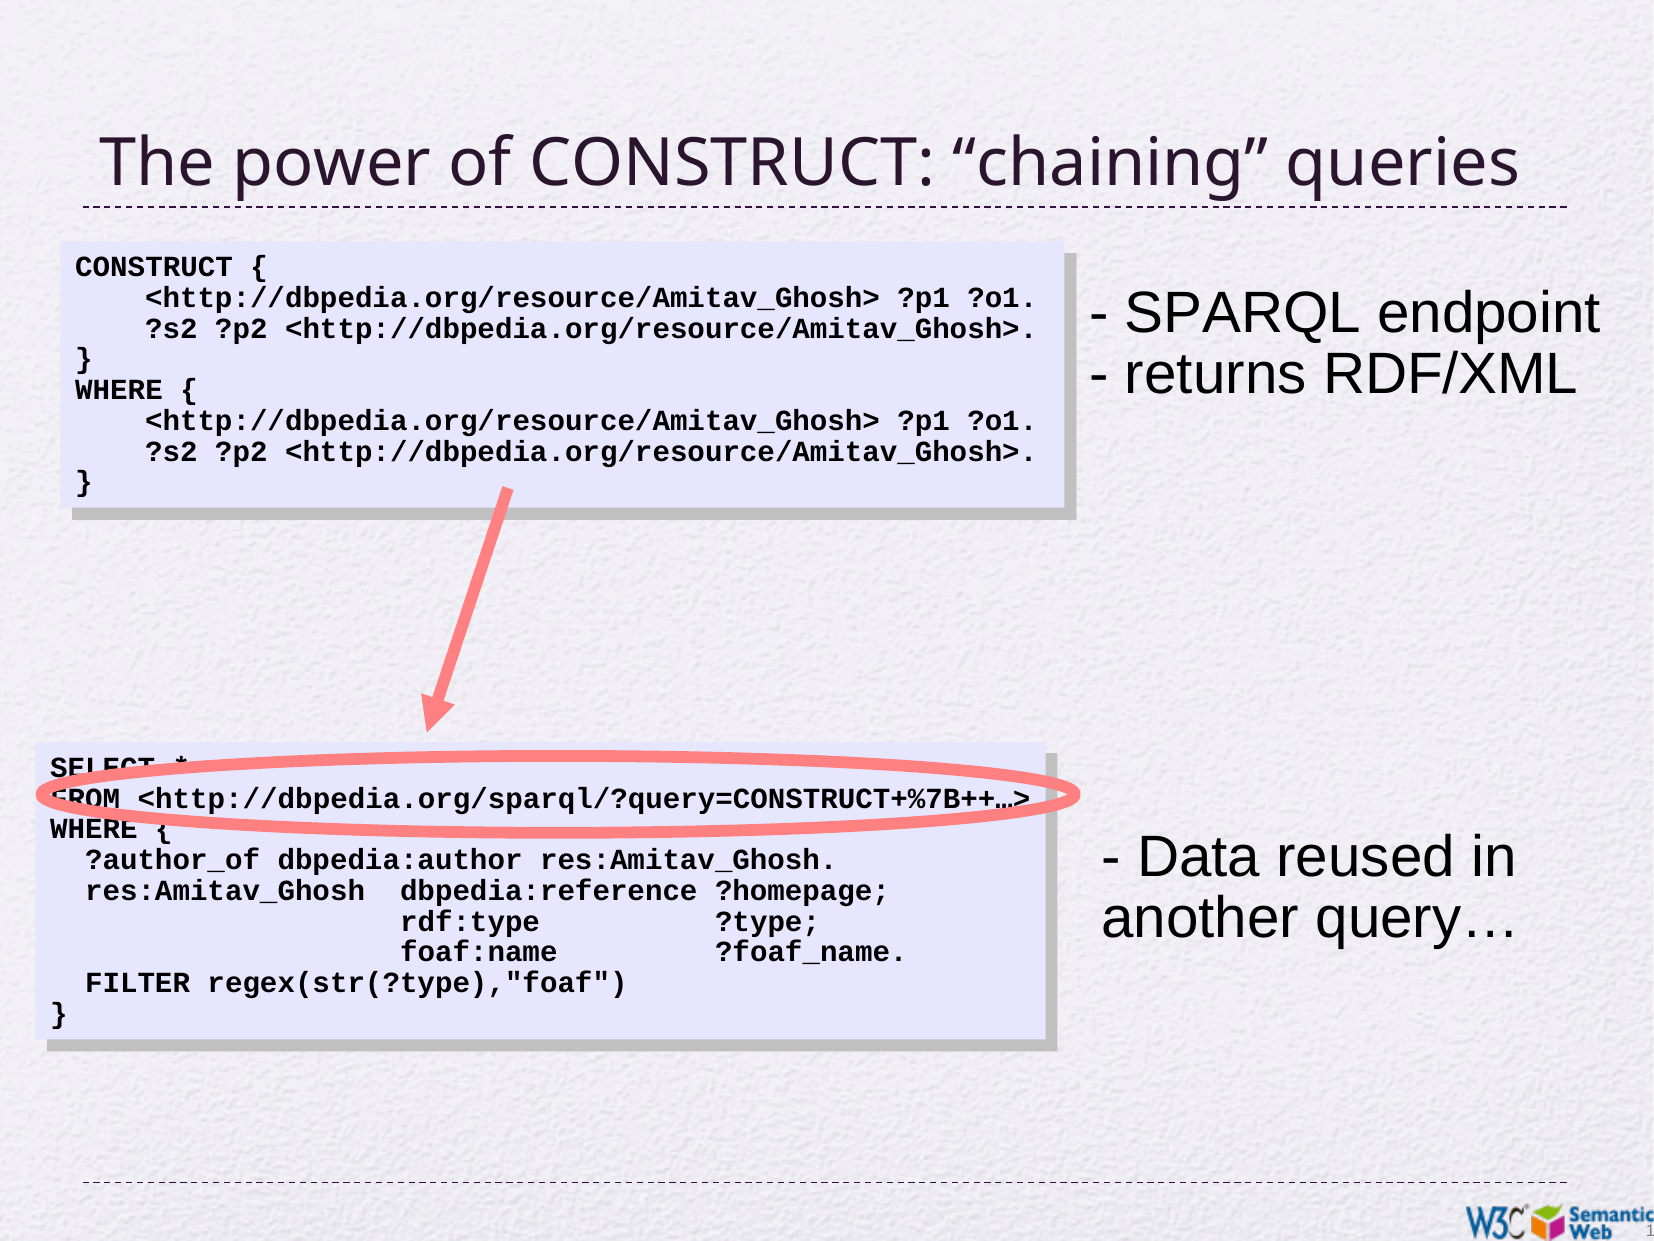

# The power of CONSTRUCT: “chaining” queries
CONSTRUCT {
 <http://dbpedia.org/resource/Amitav_Ghosh> ?p1 ?o1.
 ?s2 ?p2 <http://dbpedia.org/resource/Amitav_Ghosh>.
}
WHERE {
 <http://dbpedia.org/resource/Amitav_Ghosh> ?p1 ?o1.
 ?s2 ?p2 <http://dbpedia.org/resource/Amitav_Ghosh>.
}
- SPARQL endpoint
- returns RDF/XML
SELECT *
FROM <http://dbpedia.org/sparql/?query=CONSTRUCT+%7B++…>
WHERE {
 ?author_of dbpedia:author res:Amitav_Ghosh.
 res:Amitav_Ghosh dbpedia:reference ?homepage;
 rdf:type ?type;
 foaf:name ?foaf_name.
 FILTER regex(str(?type),"foaf")
}
- Data reused in
another query…